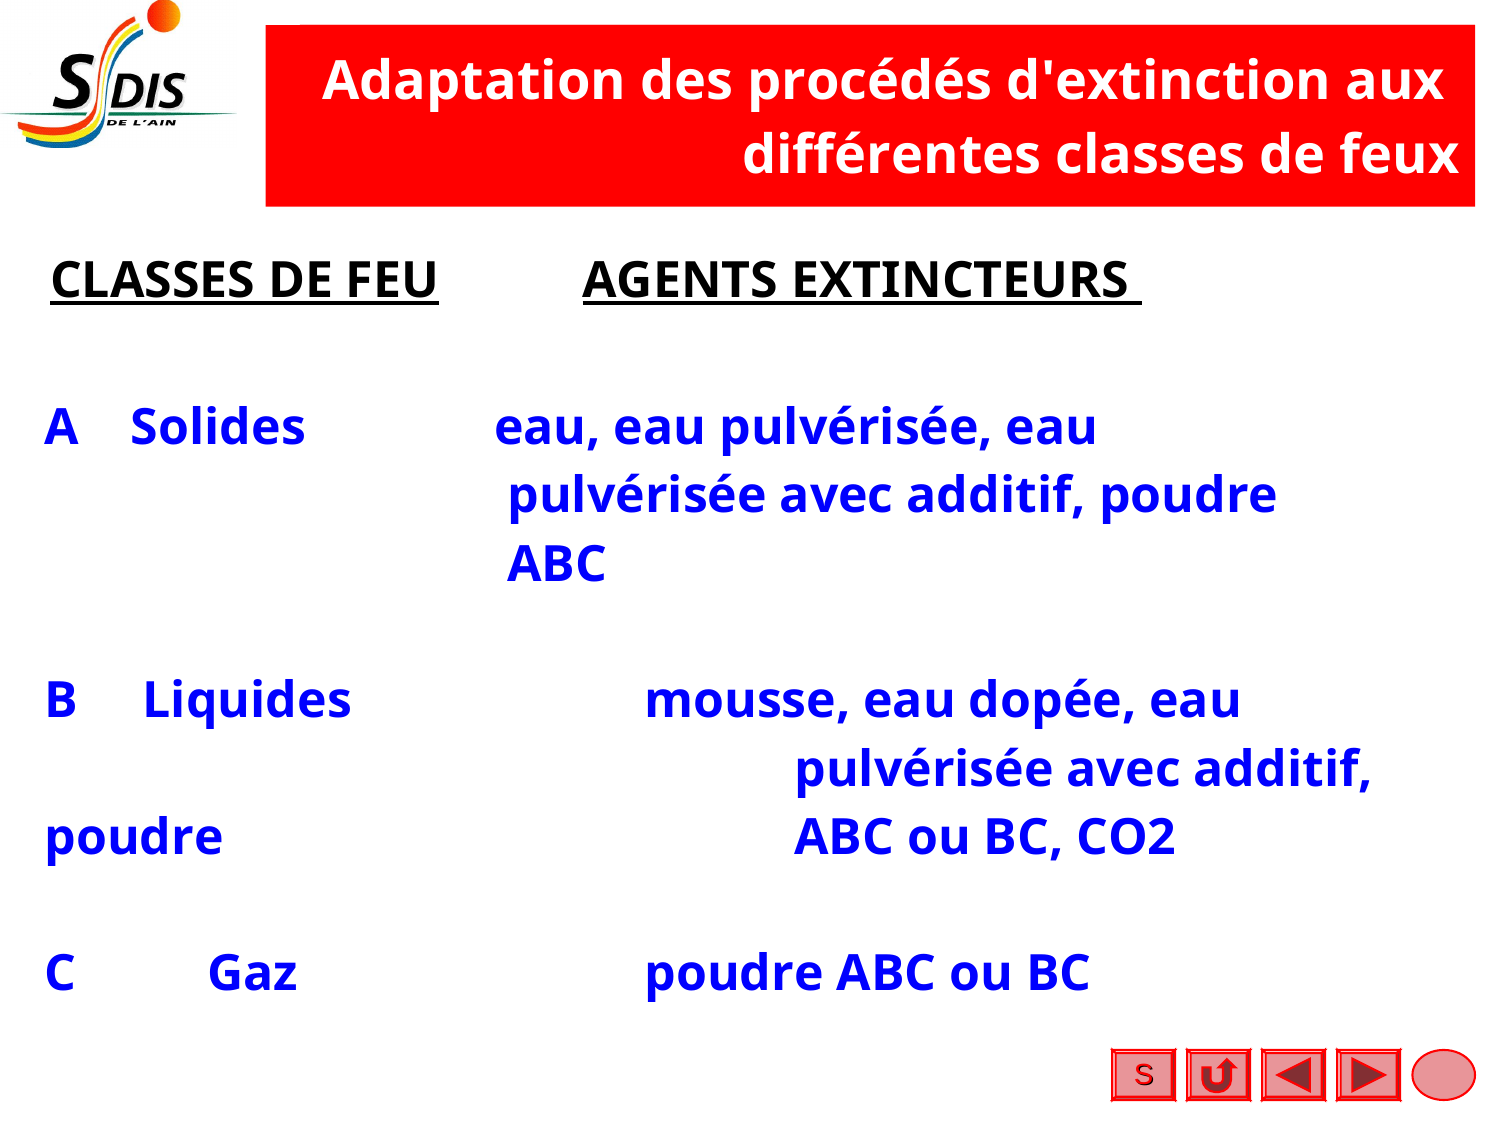

Adaptation des procédés d'extinction aux
différentes classes de feux
CLASSES DE FEU AGENTS EXTINCTEURS
A Solides 		eau, eau pulvérisée, eau 					 pulvérisée avec additif, poudre 				 ABC
B Liquides 	 	mousse, eau dopée, eau 						pulvérisée avec additif, poudre 				ABC ou BC, CO2
C	 Gaz			poudre ABC ou BC